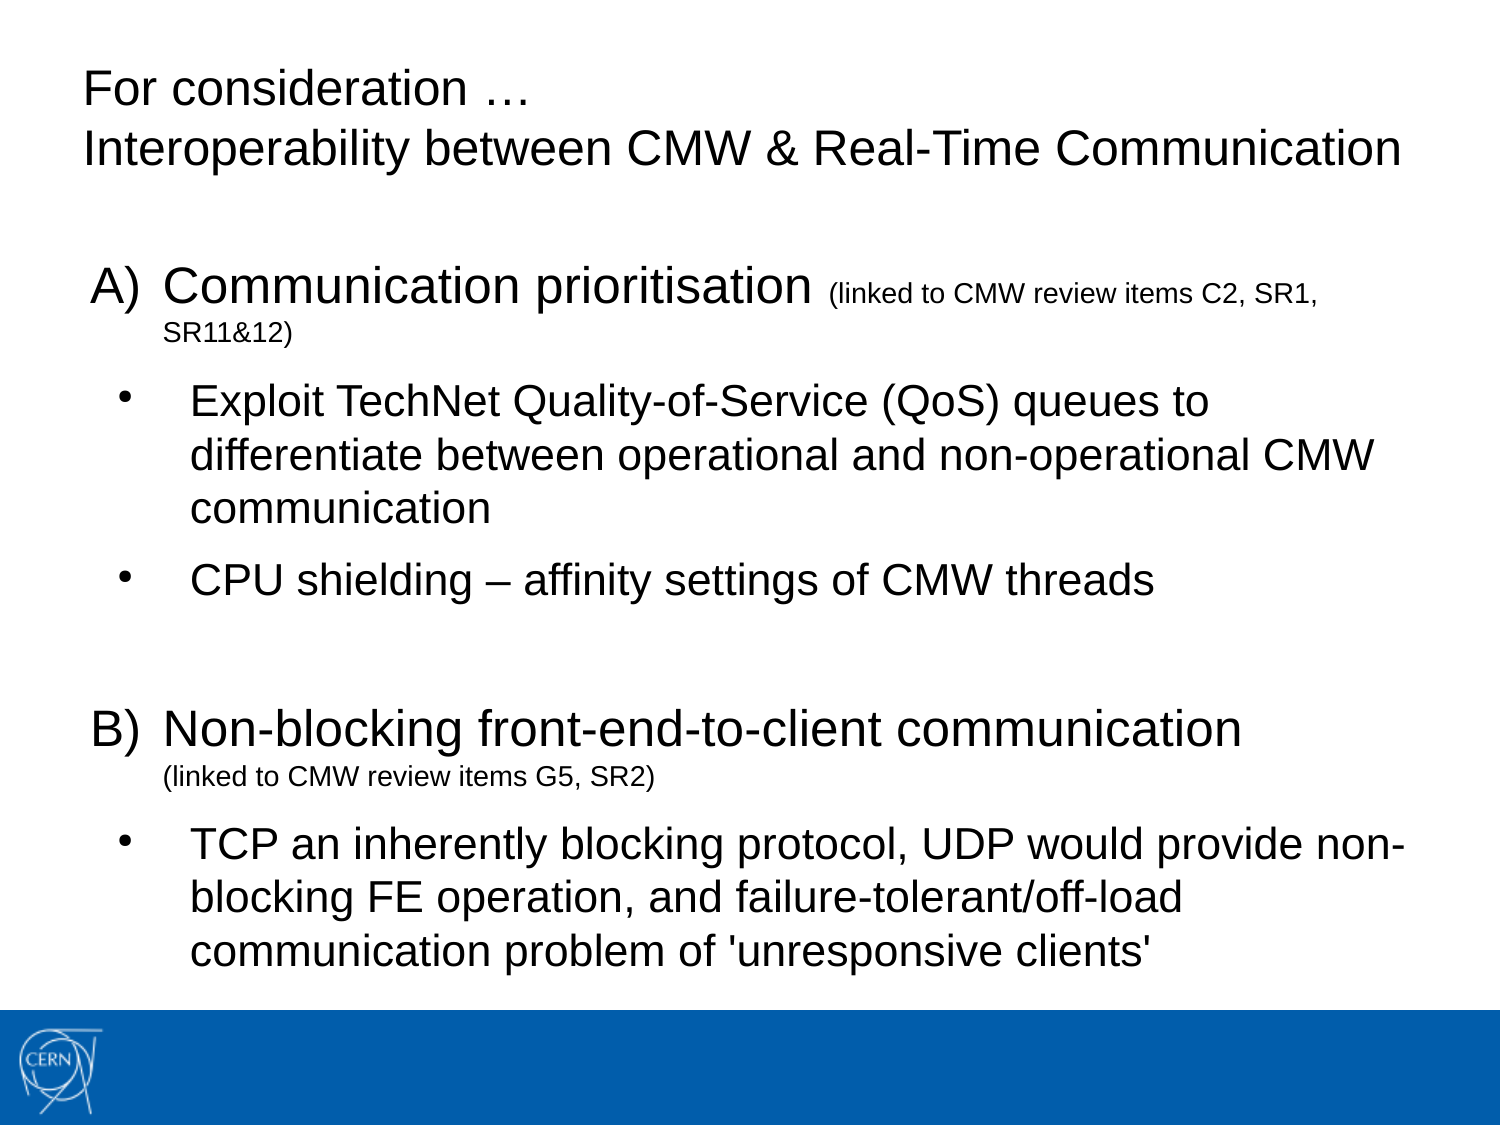

# For consideration … Interoperability between CMW & Real-Time Communication
Communication prioritisation (linked to CMW review items C2, SR1, SR11&12)
Exploit TechNet Quality-of-Service (QoS) queues to differentiate between operational and non-operational CMW communication
CPU shielding – affinity settings of CMW threads
Non-blocking front-end-to-client communication 			 (linked to CMW review items G5, SR2)
TCP an inherently blocking protocol, UDP would provide non-blocking FE operation, and failure-tolerant/off-load communication problem of 'unresponsive clients'